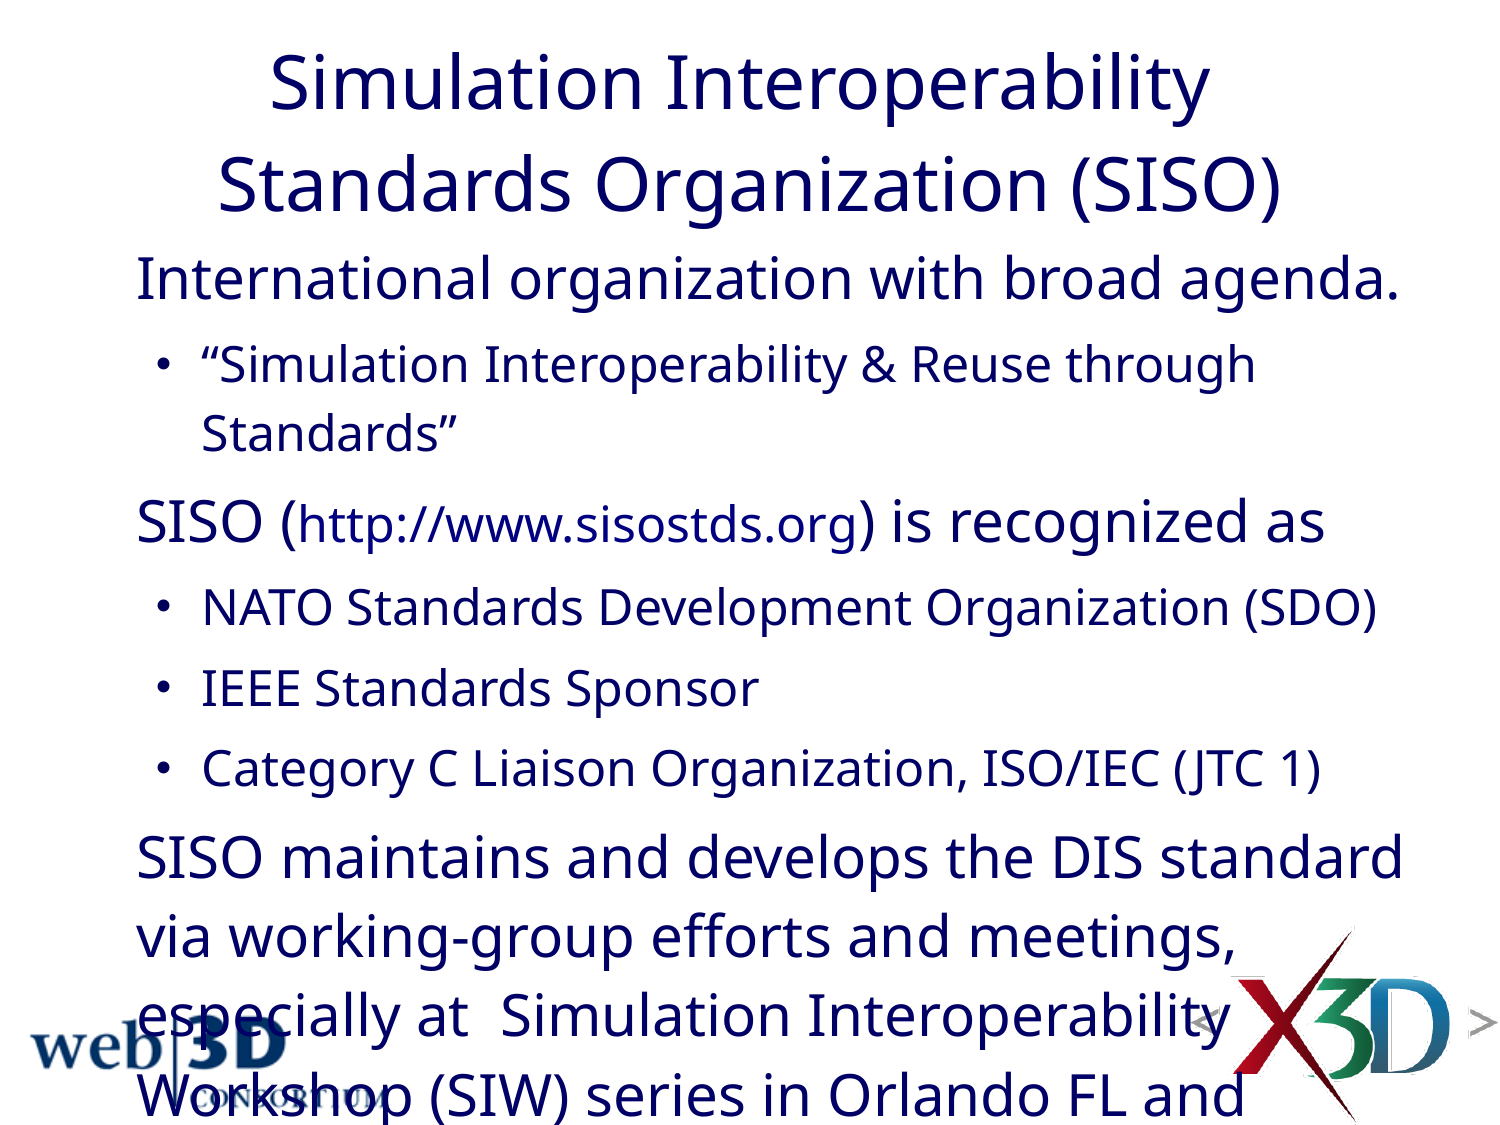

# Simulation Interoperability Standards Organization (SISO)
International organization with broad agenda.
“Simulation Interoperability & Reuse through Standards”
SISO (http://www.sisostds.org) is recognized as
NATO Standards Development Organization (SDO)
IEEE Standards Sponsor
Category C Liaison Organization, ISO/IEC (JTC 1)
SISO maintains and develops the DIS standard via working-group efforts and meetings, especially at Simulation Interoperability Workshop (SIW) series in Orlando FL and Europe annually